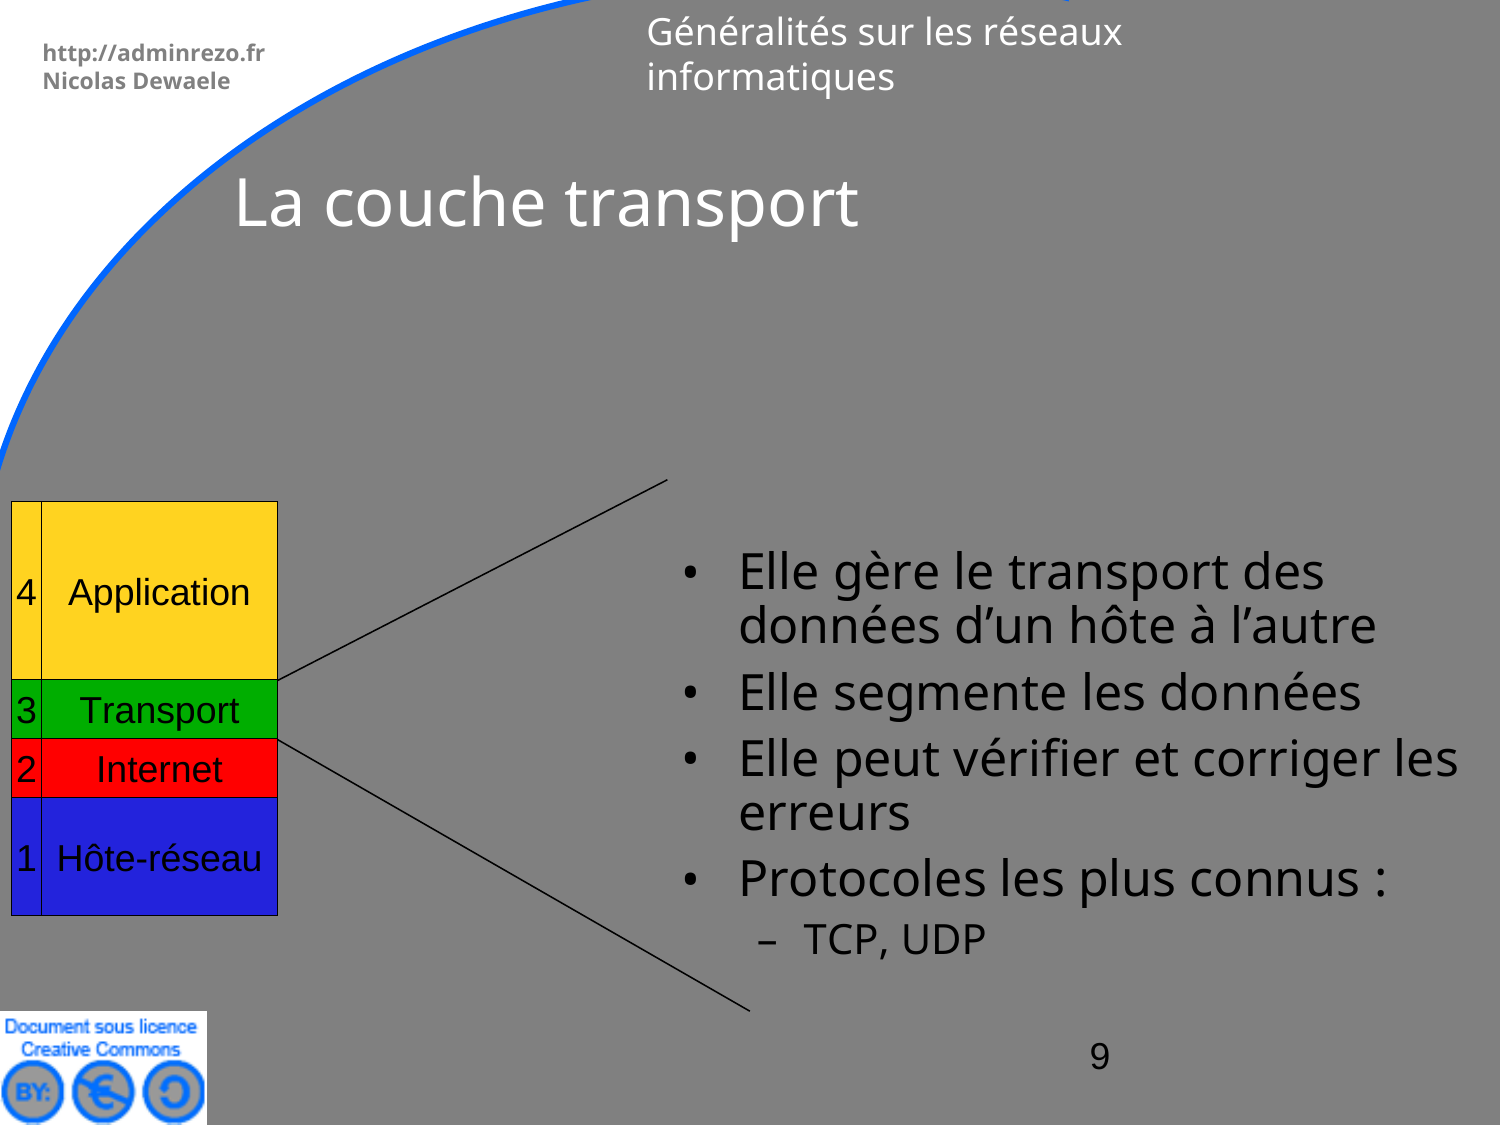

# La couche transport
4
3
2
1
Application
Transport
Internet
Hôte-réseau
Elle gère le transport des données d’un hôte à l’autre
Elle segmente les données
Elle peut vérifier et corriger les erreurs
Protocoles les plus connus :
TCP, UDP
9